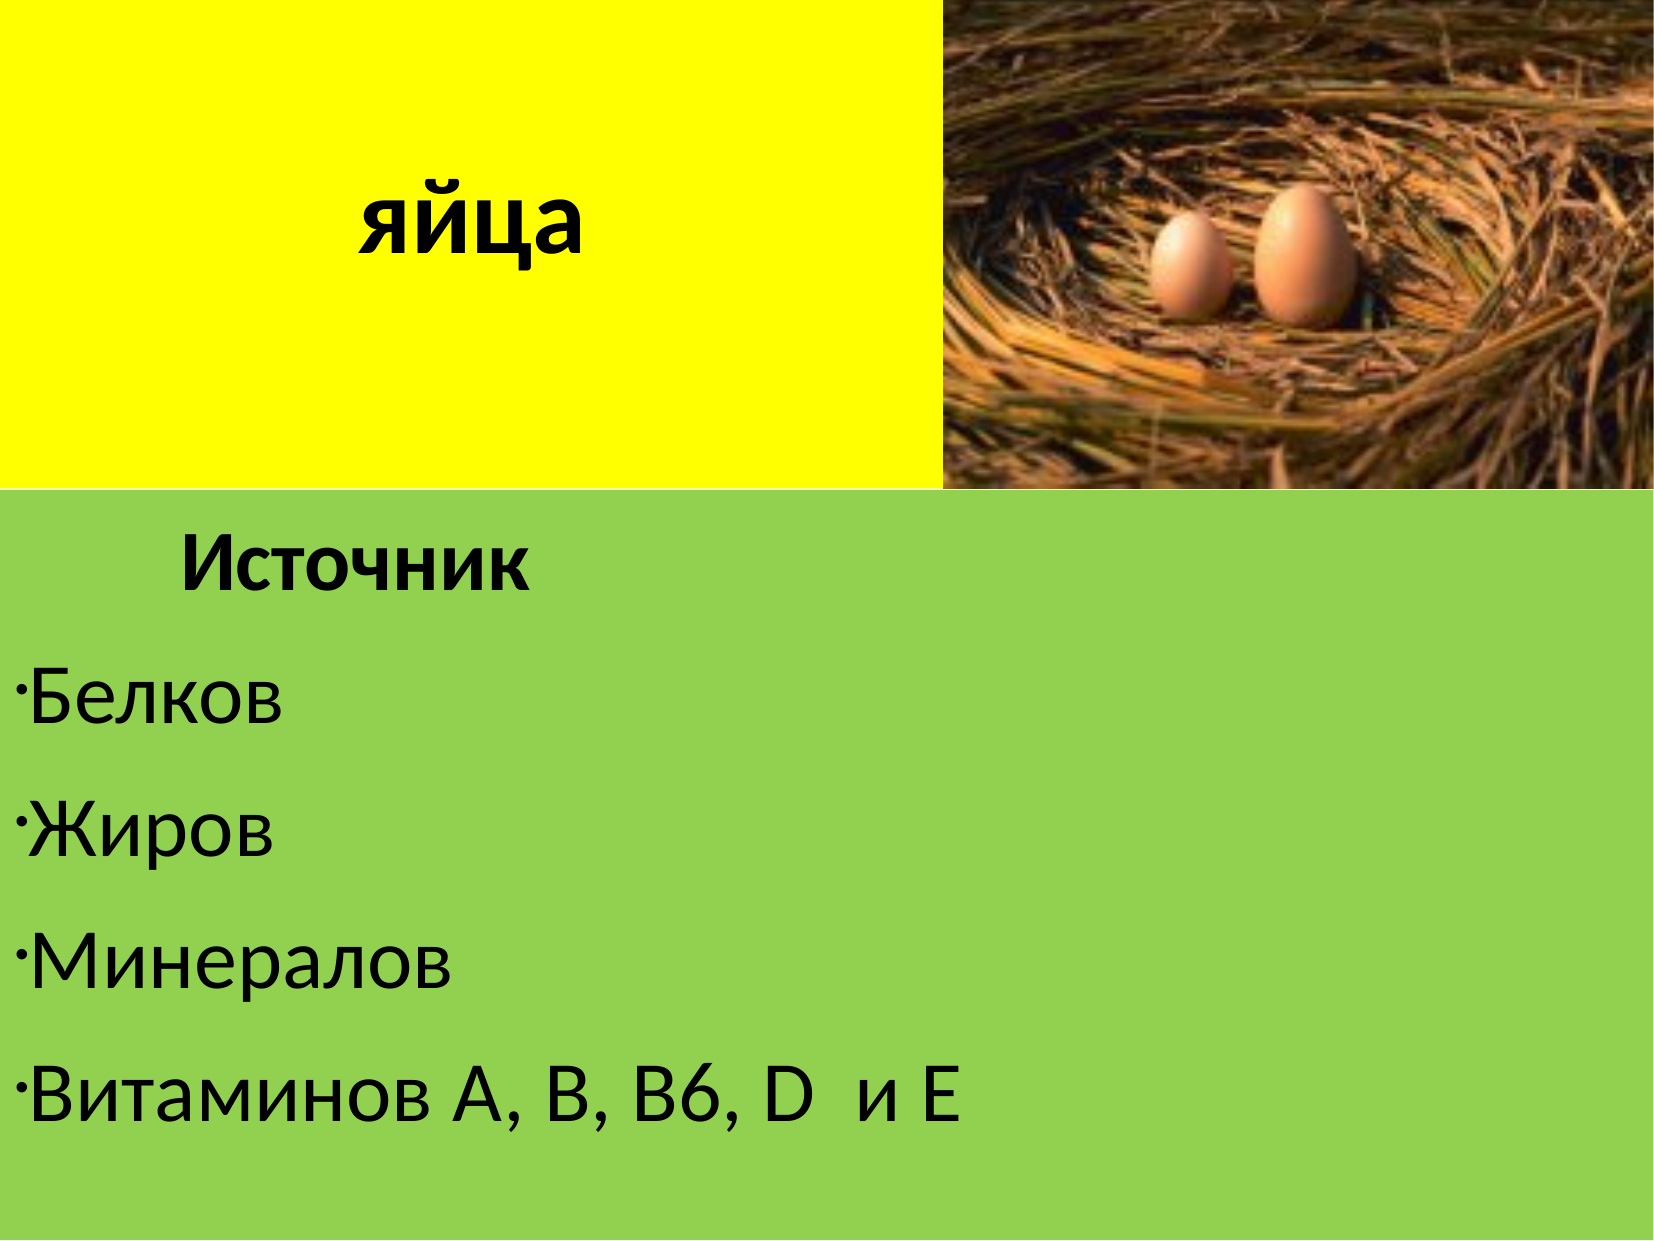

# яйца
 Источник
Белков
Жиров
Минералов
Витаминов А, В, В6, D и Е